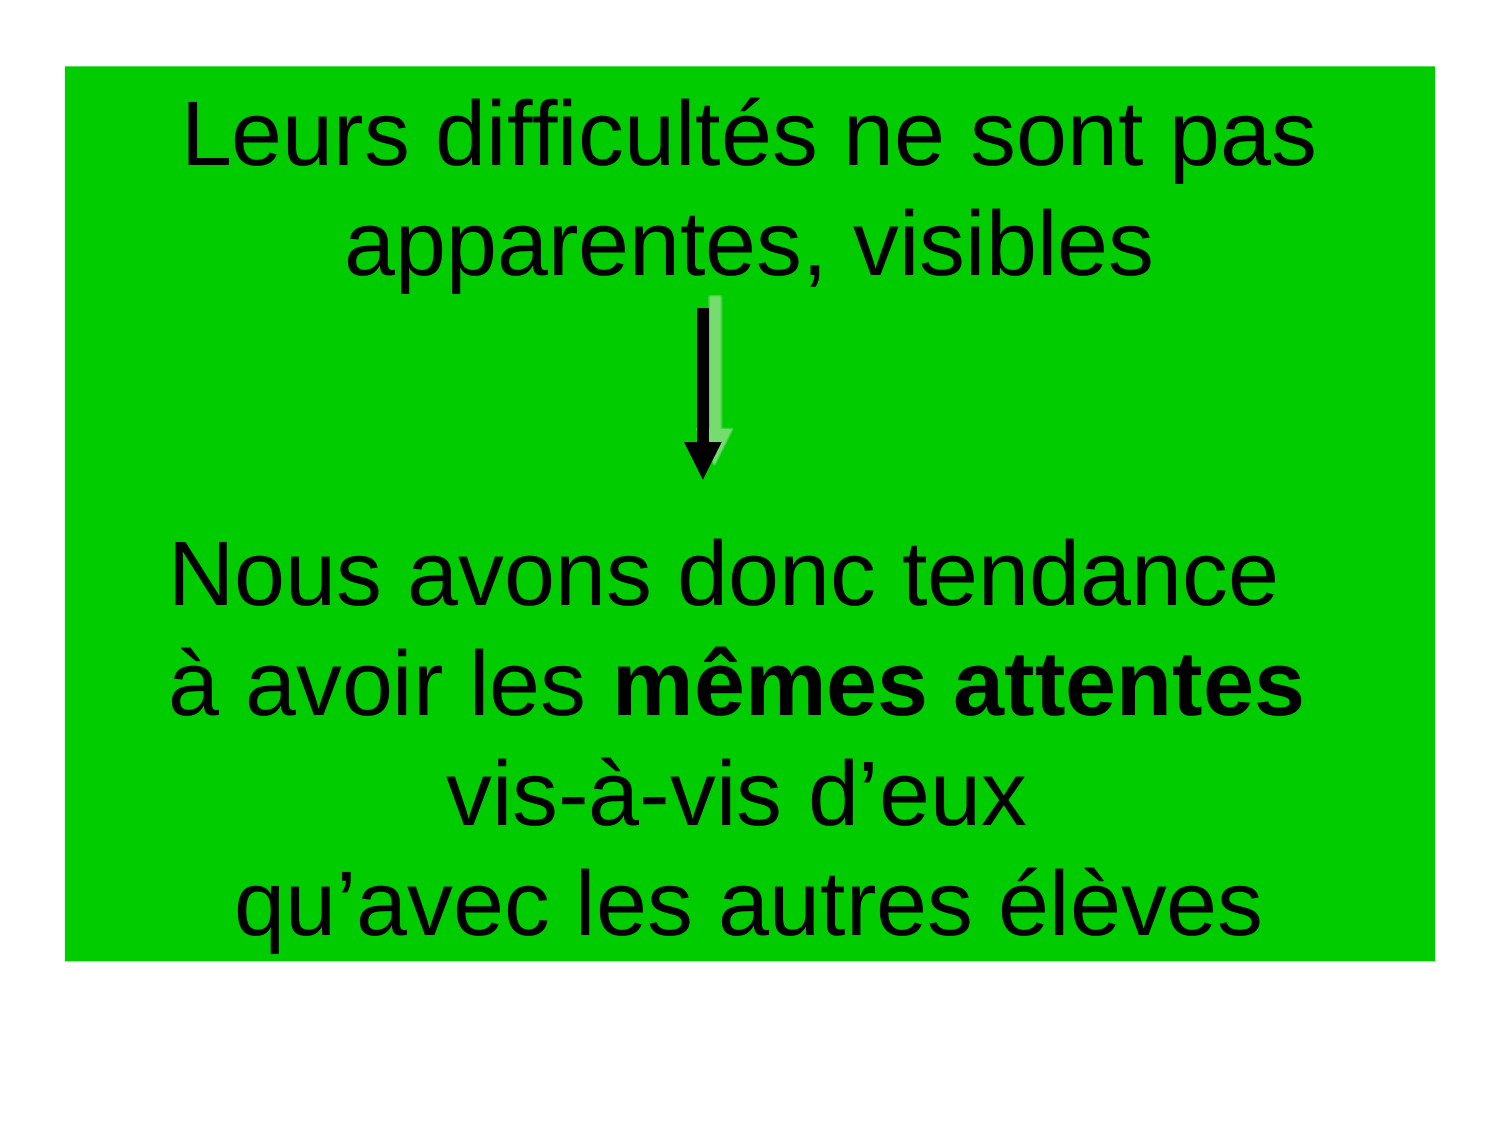

Leurs difficultés ne sont pas apparentes, visibles
Nous avons donc tendance
à avoir les mêmes attentes
vis-à-vis d’eux
qu’avec les autres élèves